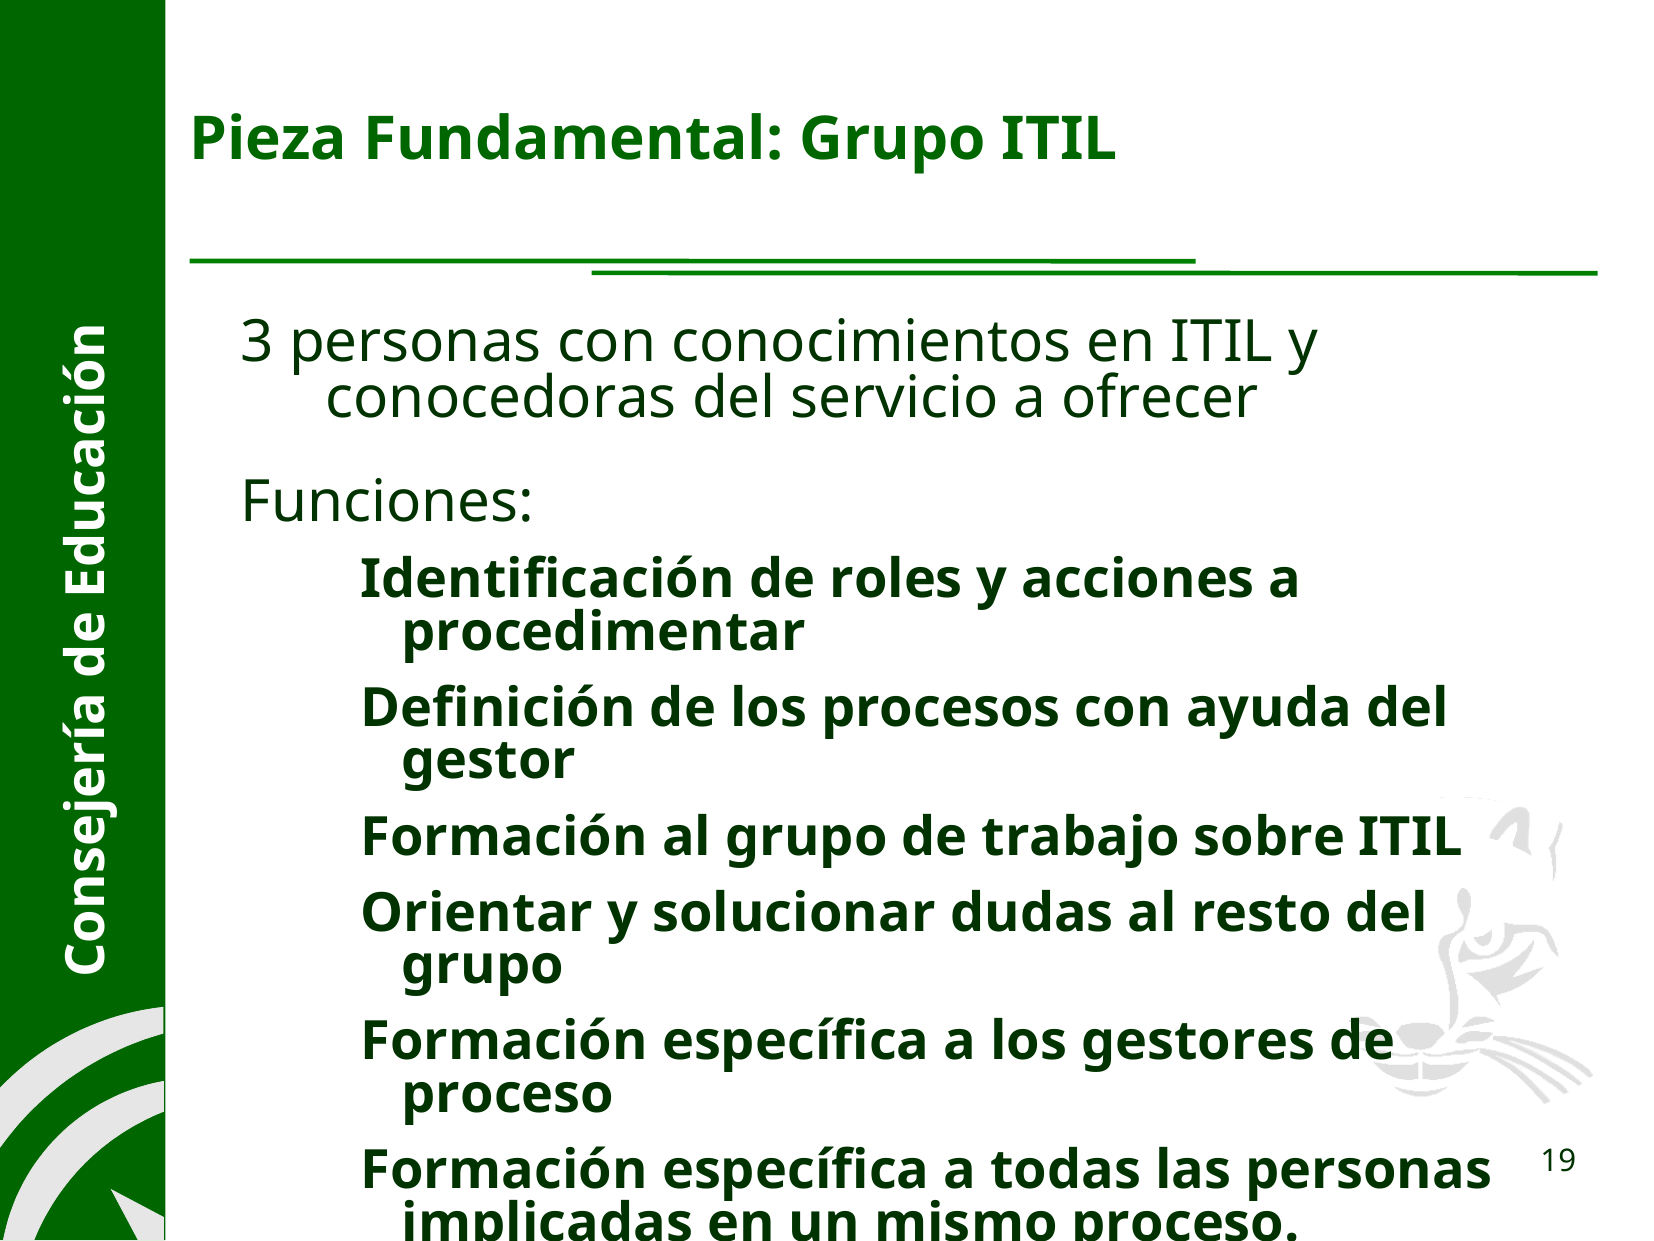

# Pieza Fundamental: Grupo ITIL
3 personas con conocimientos en ITIL y conocedoras del servicio a ofrecer
Funciones:
Identificación de roles y acciones a procedimentar
Definición de los procesos con ayuda del gestor
Formación al grupo de trabajo sobre ITIL
Orientar y solucionar dudas al resto del grupo
Formación específica a los gestores de proceso
Formación específica a todas las personas implicadas en un mismo proceso.
19